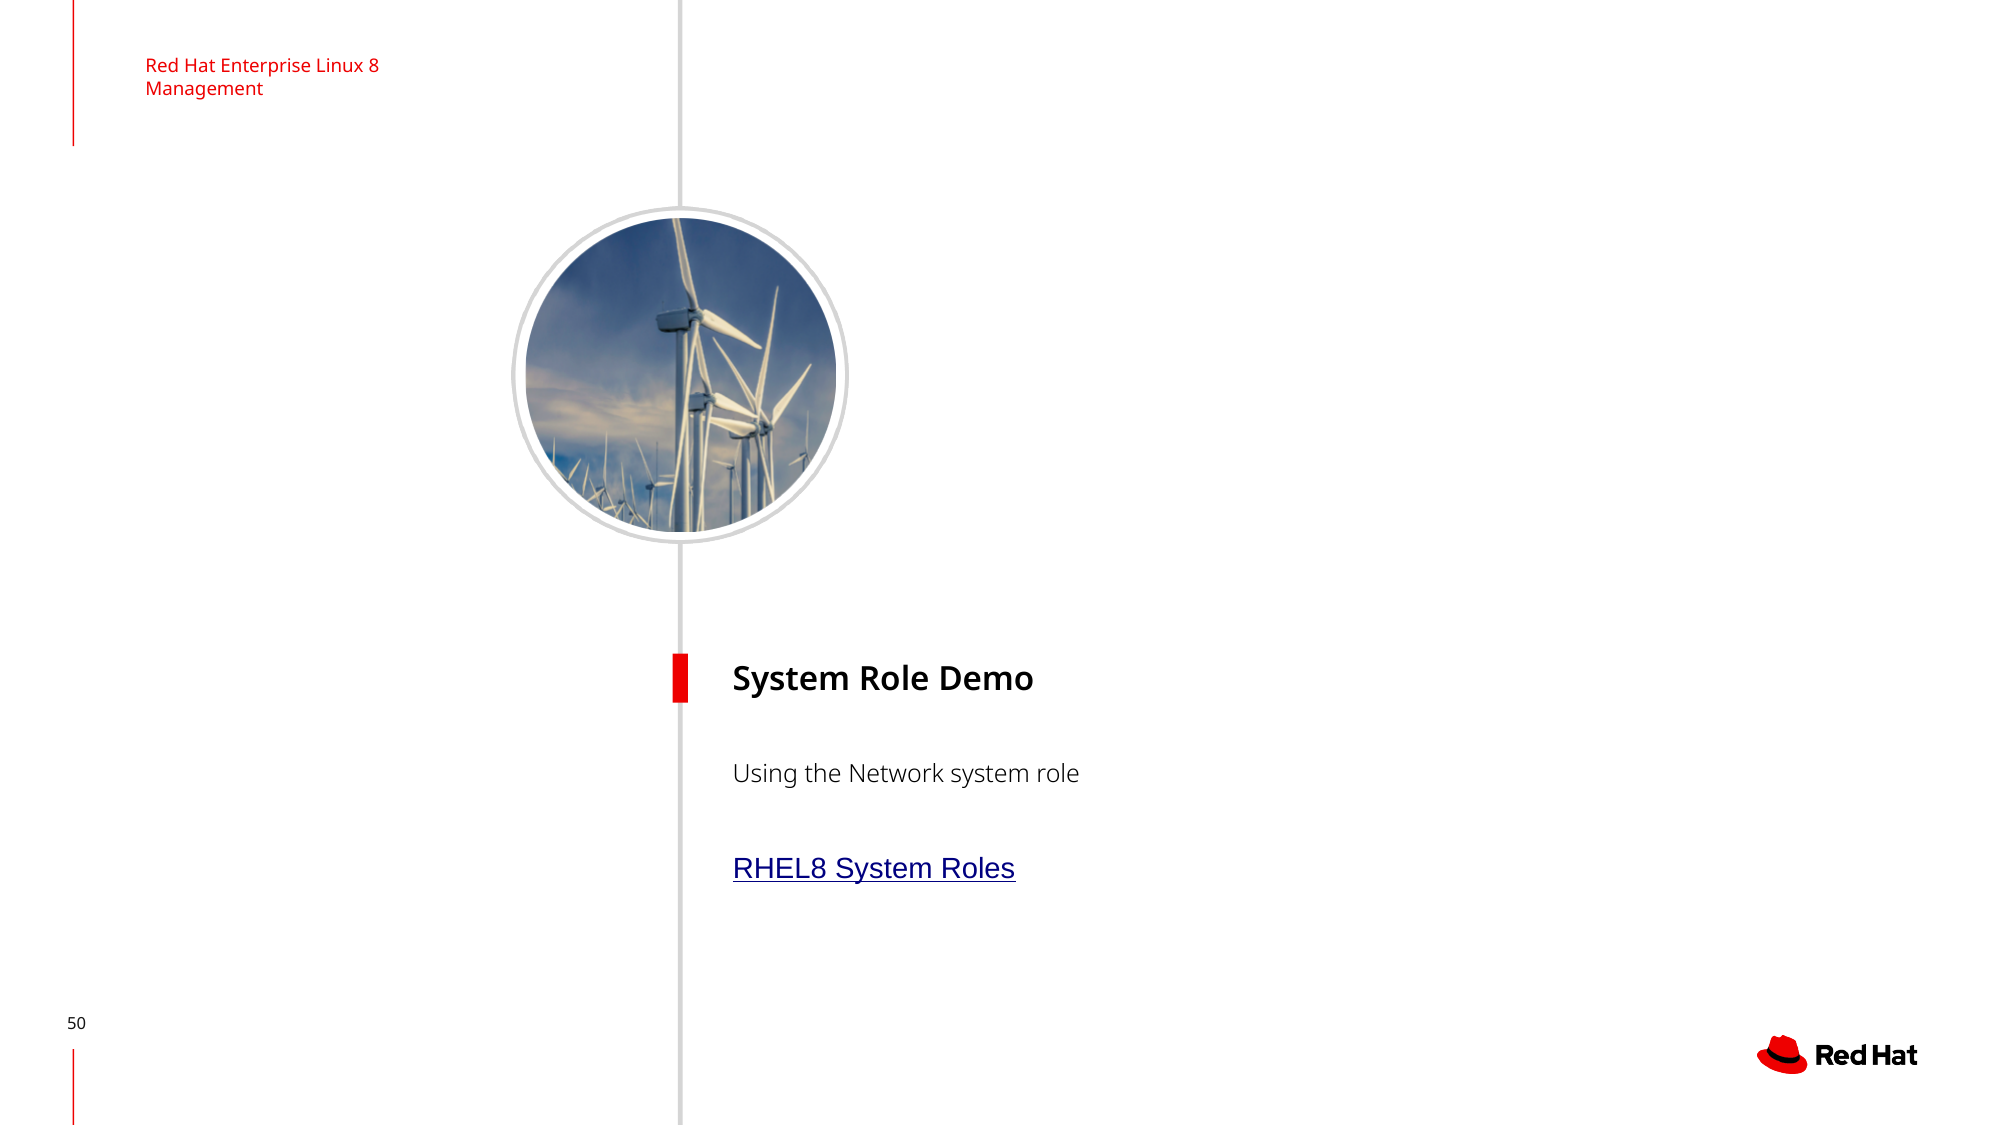

Red Hat Enterprise Linux 8
Management
System Role Demo
# Using the Network system role
RHEL8 System Roles
50